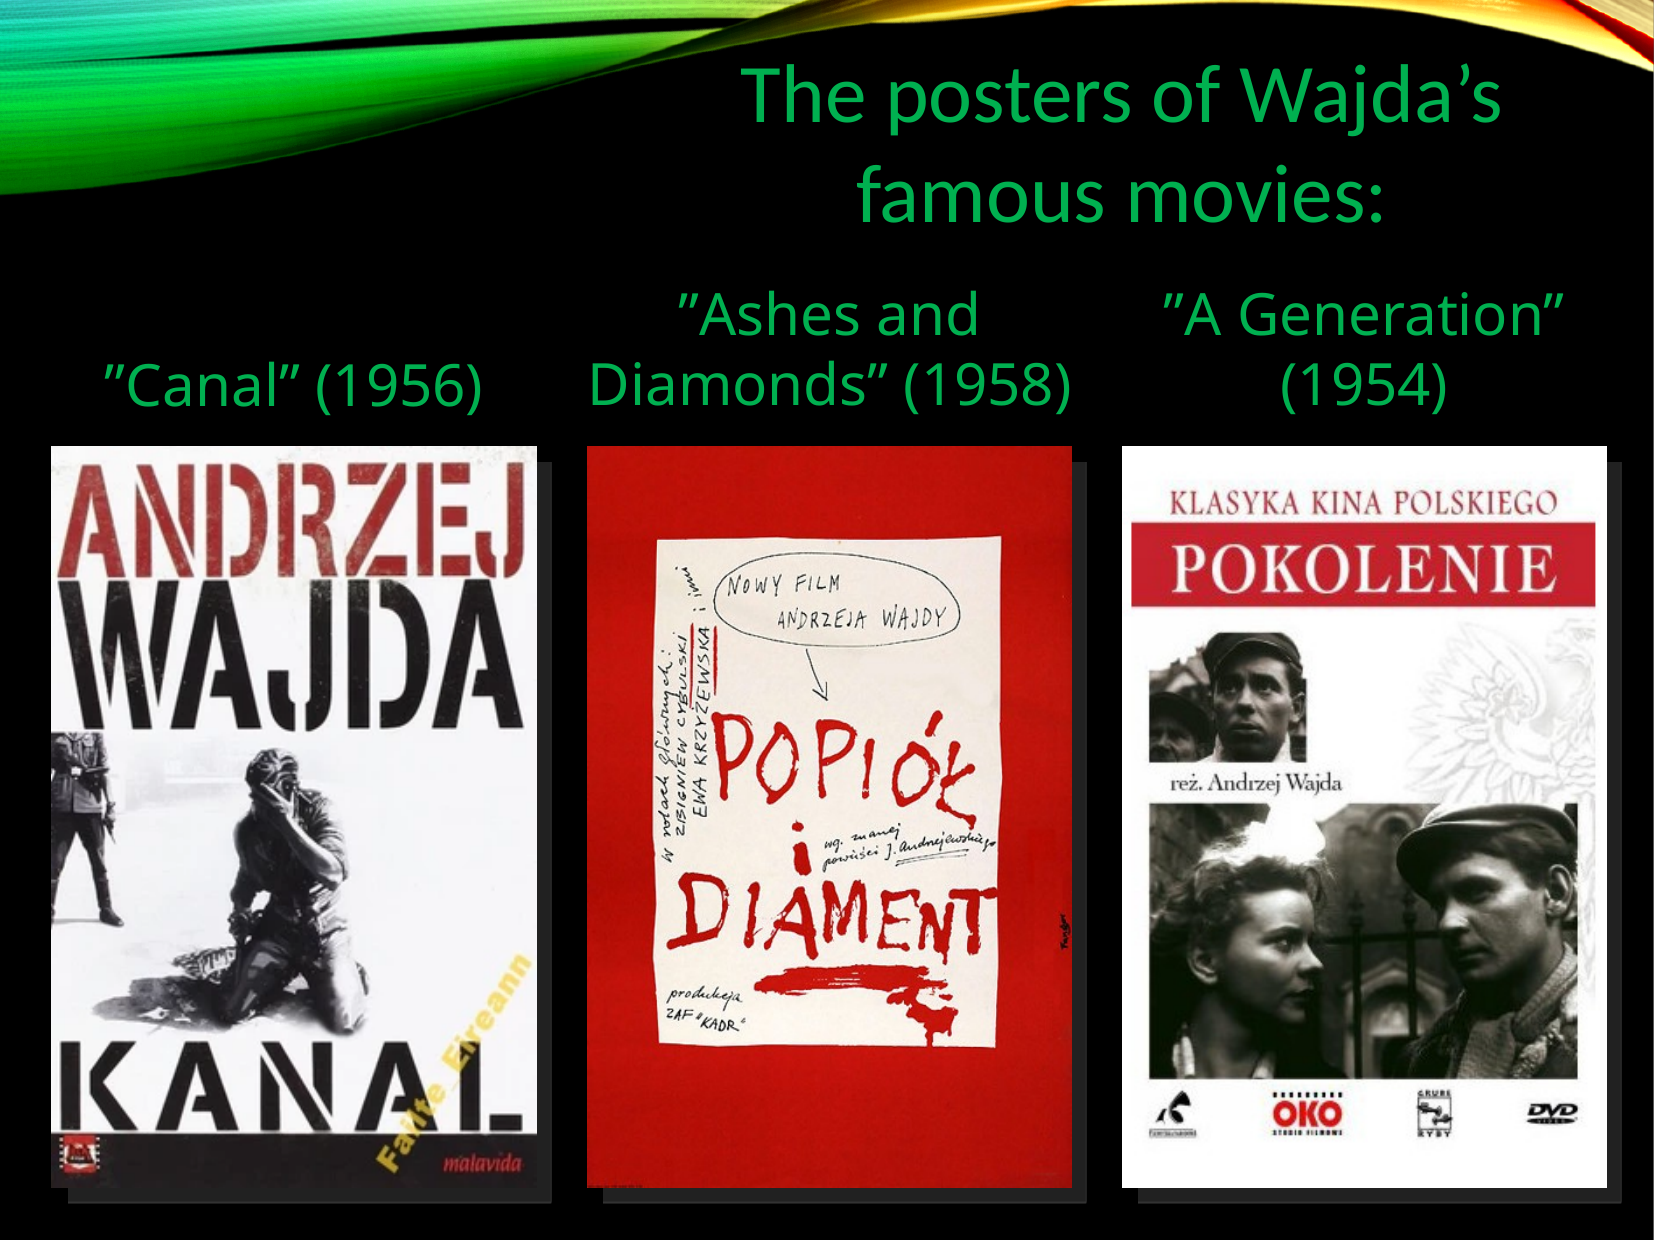

The posters of Wajda’s famous movies:
Ashes and Diamonds(1958)
”Ashes and Diamonds” (1958)
”A Generation” (1954)
”Canal” (1956)